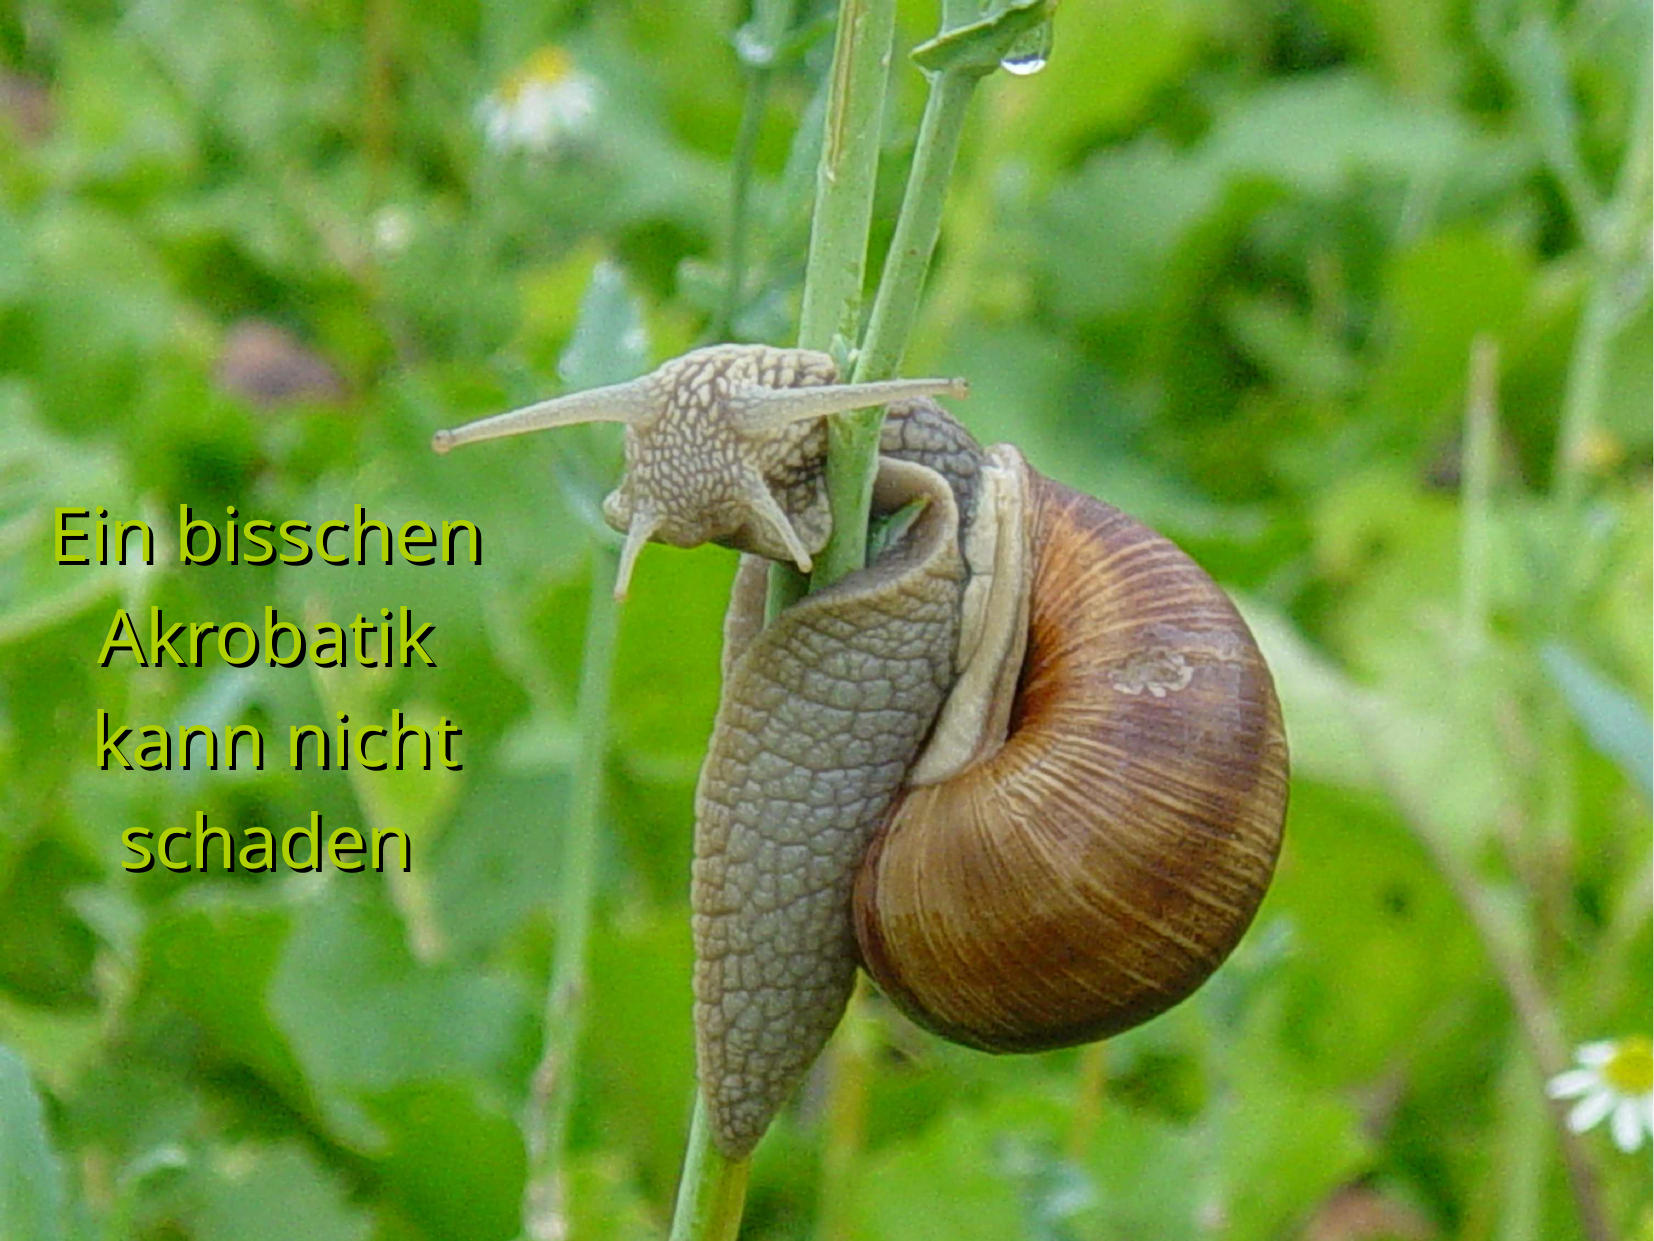

# Ein bisschen Akrobatik kann nicht schaden